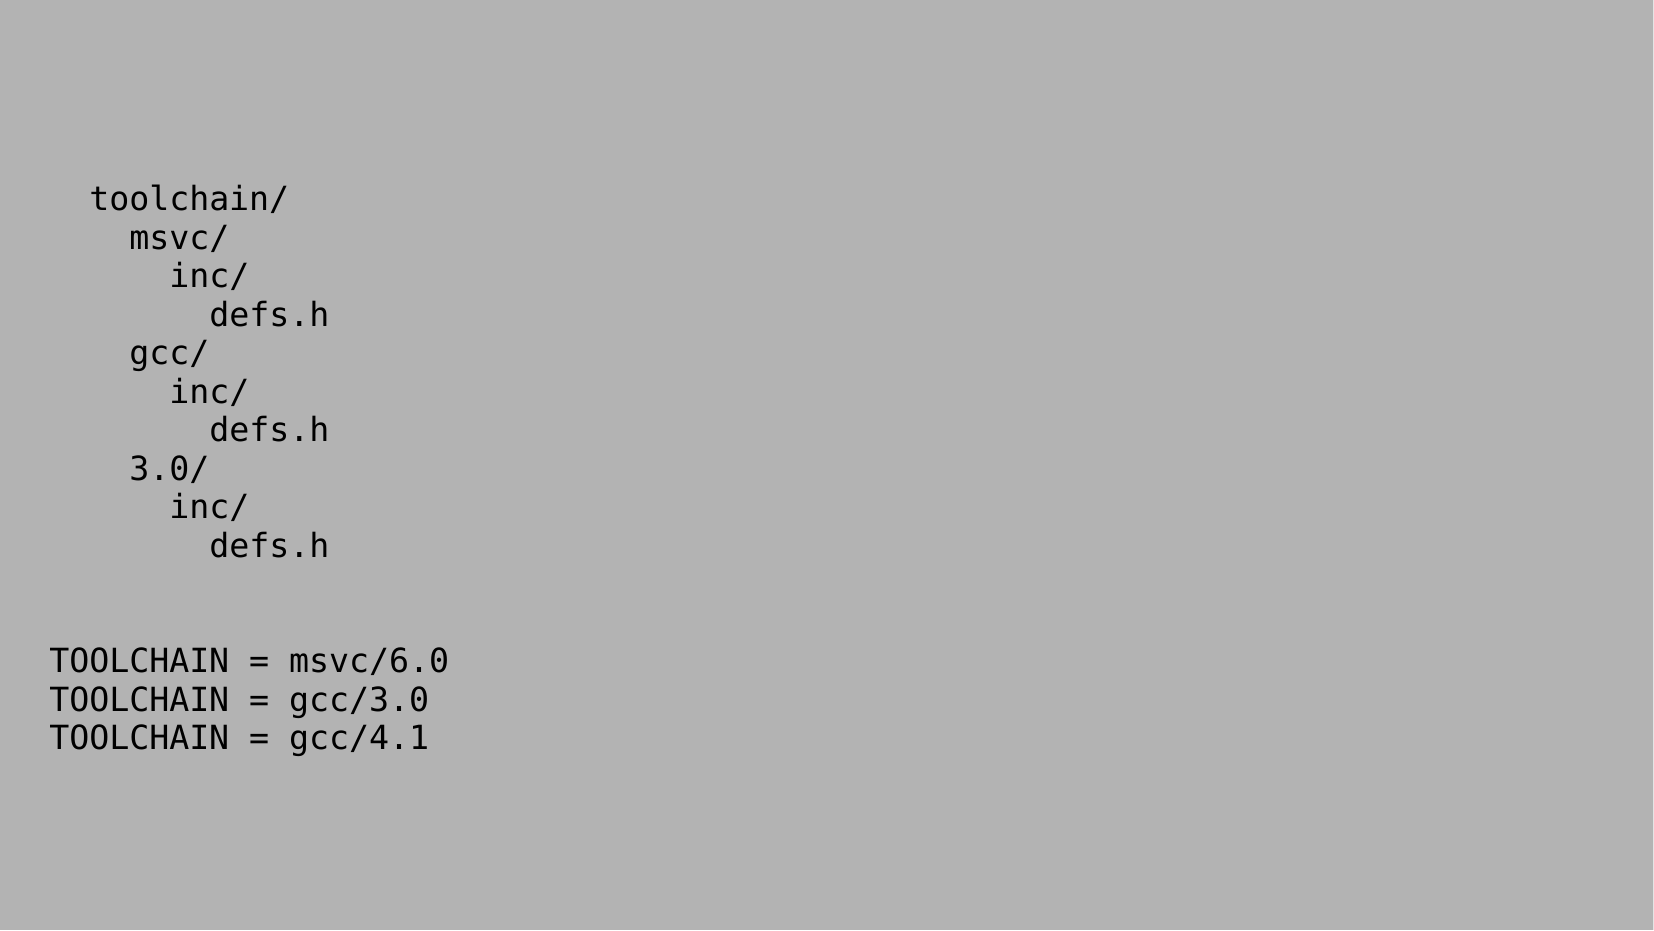

# toolchain/
 msvc/
 inc/
 defs.h
 gcc/
 inc/
 defs.h
 3.0/
 inc/
 defs.h
TOOLCHAIN = msvc/6.0
TOOLCHAIN = gcc/3.0
TOOLCHAIN = gcc/4.1